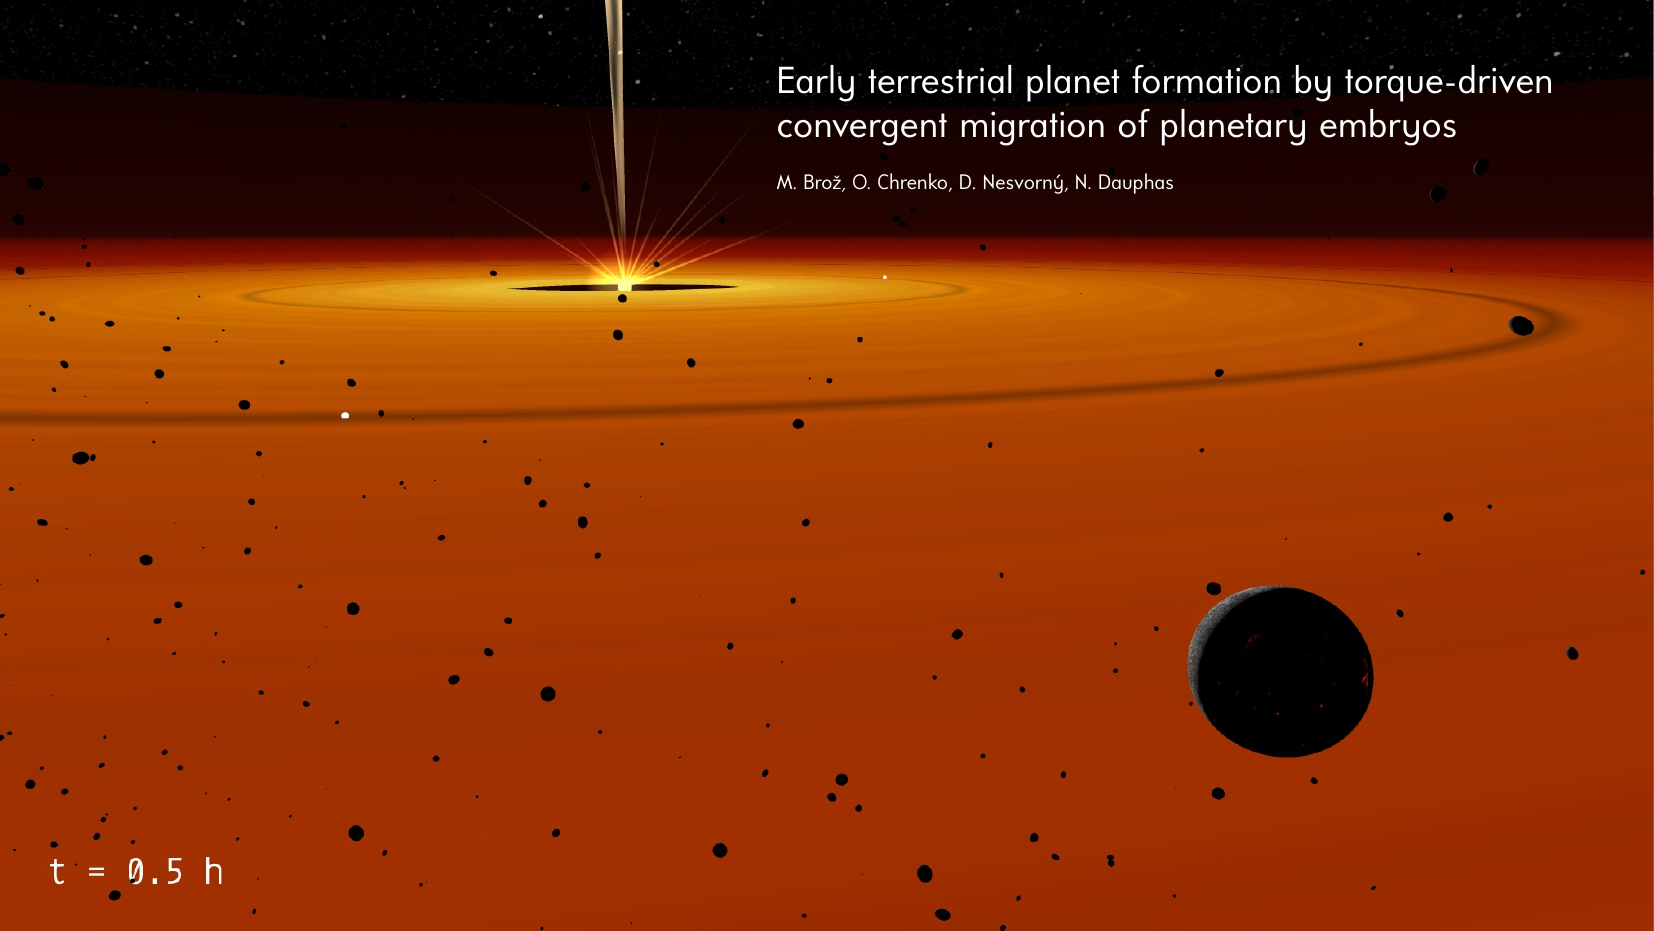

Early terrestrial planet formation by torque-driven
convergent migration of planetary embryos
M. Brož, O. Chrenko, D. Nesvorný, N. Dauphas